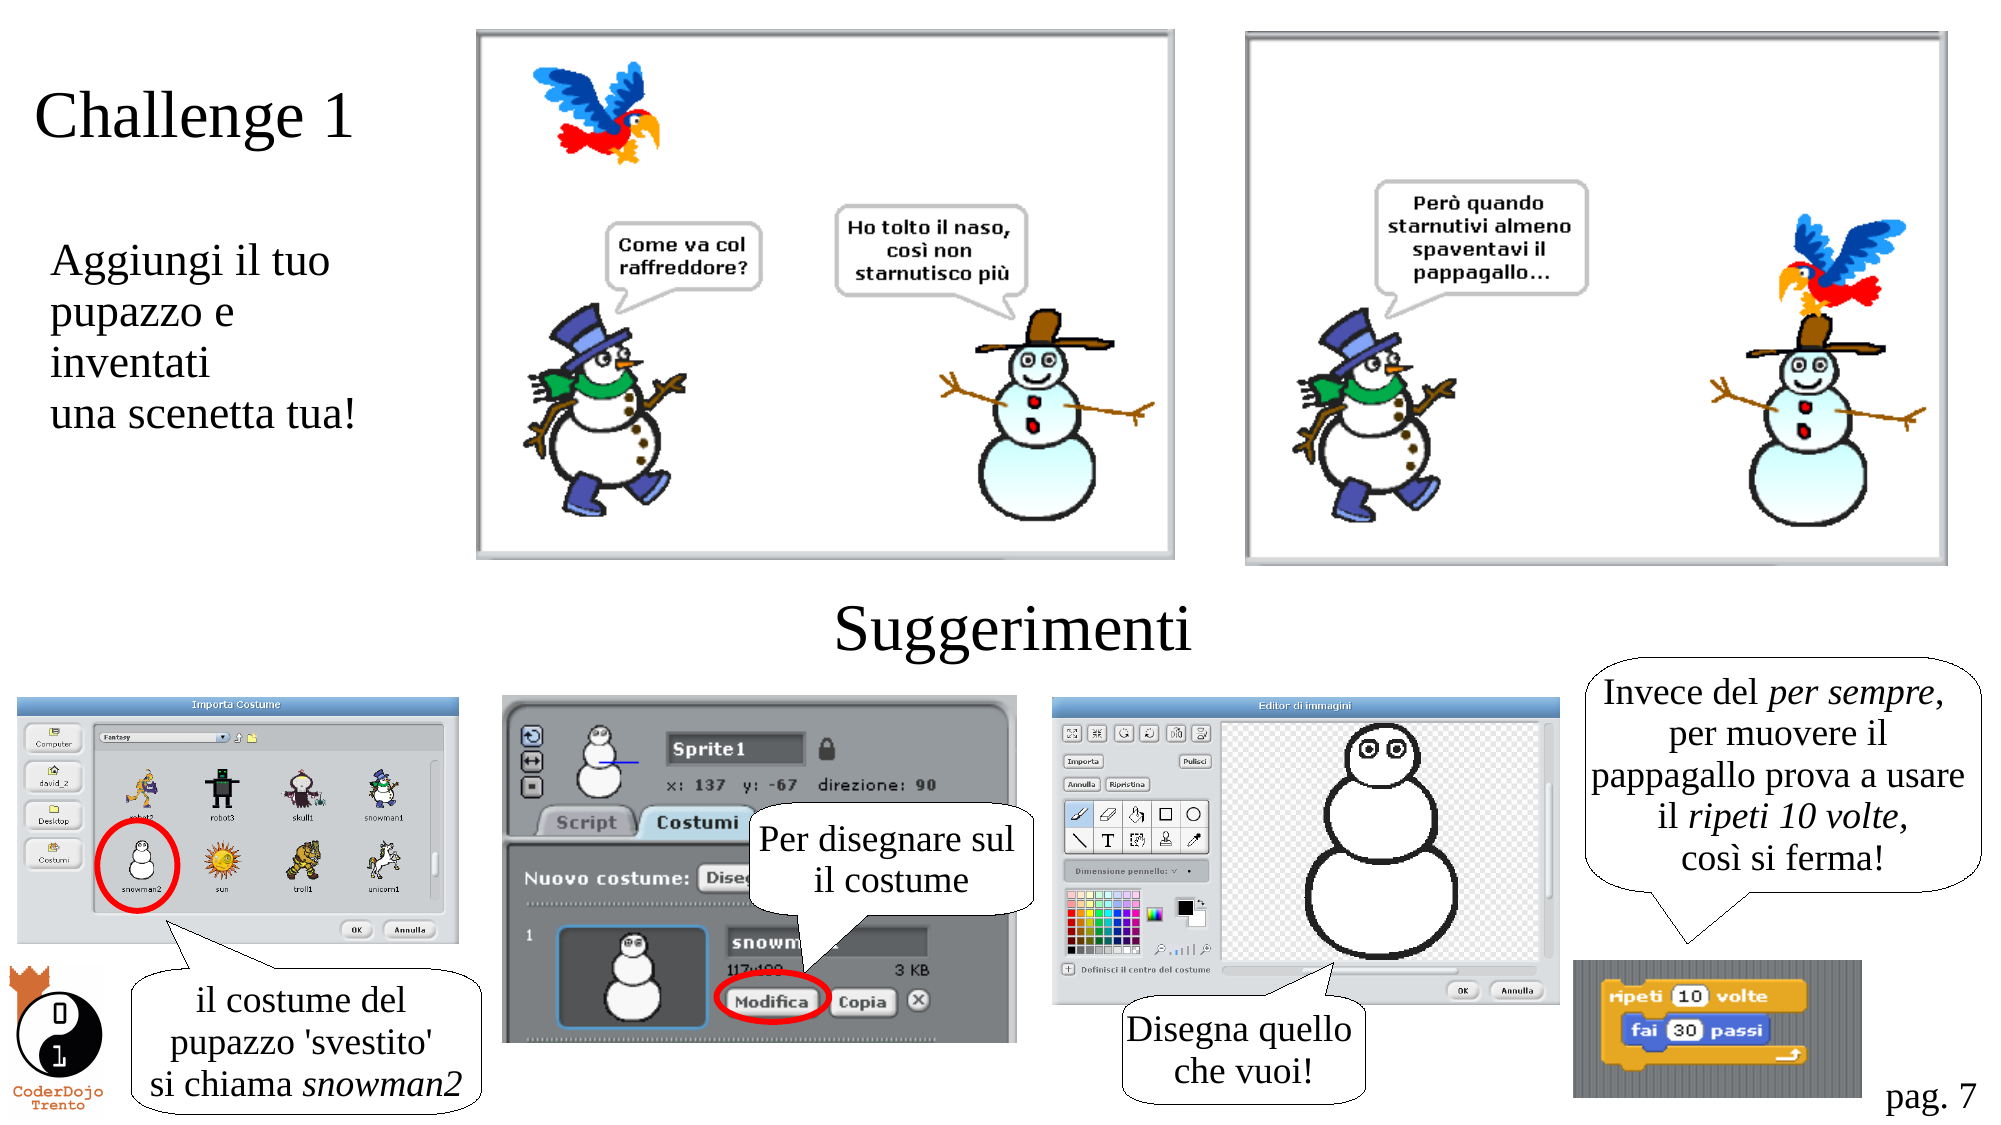

Challenge 1
Aggiungi il tuo
pupazzo e inventati
una scenetta tua!
Suggerimenti
Invece del per sempre,
per muovere il
pappagallo prova a usare
il ripeti 10 volte,
 così si ferma!
Per disegnare sul
il costume
Disegna quello
che vuoi!
il costume del
pupazzo 'svestito'
si chiama snowman2
pag. 7